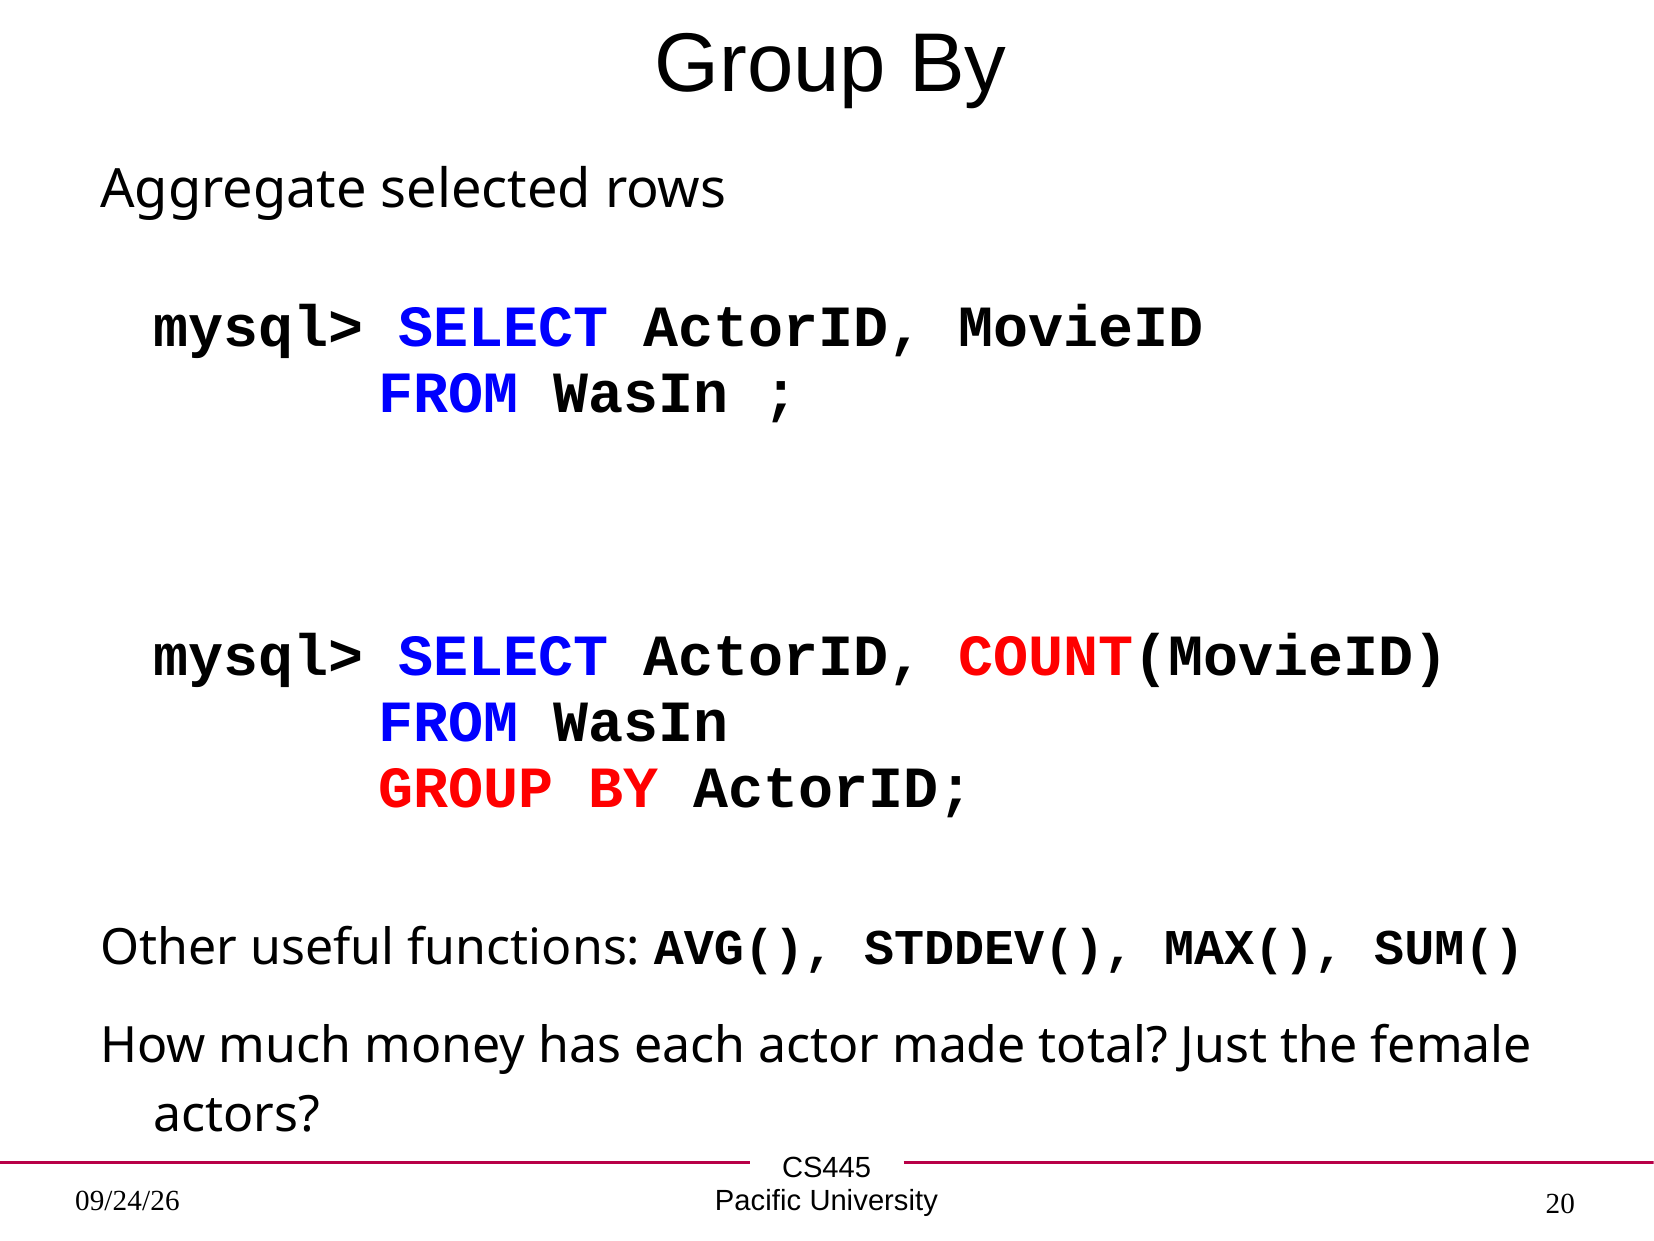

# Group By
Aggregate selected rows
mysql> SELECT ActorID, MovieID
			FROM WasIn ;
mysql> SELECT ActorID, COUNT(MovieID)
			FROM WasIn
			GROUP BY ActorID;
Other useful functions: AVG(), STDDEV(), MAX(), SUM()
How much money has each actor made total? Just the female actors?